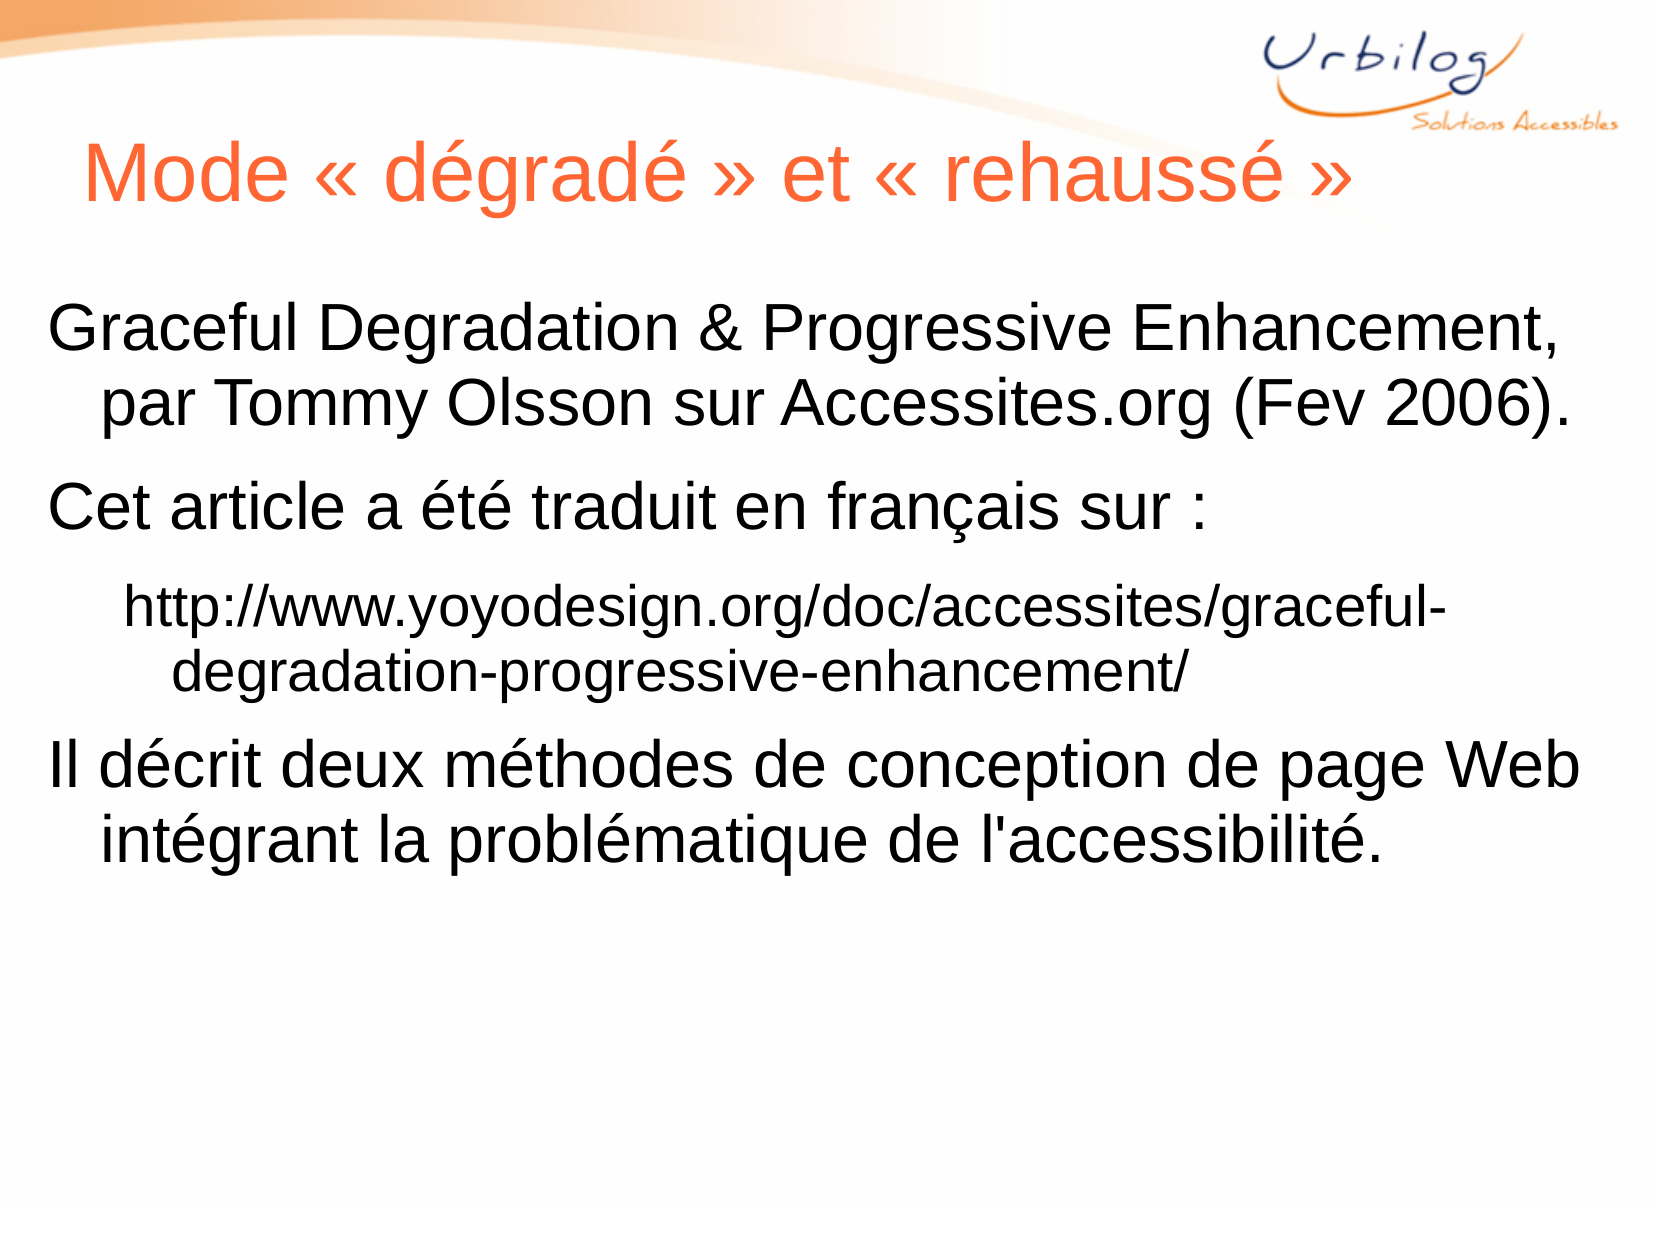

# Mode « dégradé » et « rehaussé »
Graceful Degradation & Progressive Enhancement, par Tommy Olsson sur Accessites.org (Fev 2006).
Cet article a été traduit en français sur :
http://www.yoyodesign.org/doc/accessites/graceful-degradation-progressive-enhancement/
Il décrit deux méthodes de conception de page Web intégrant la problématique de l'accessibilité.